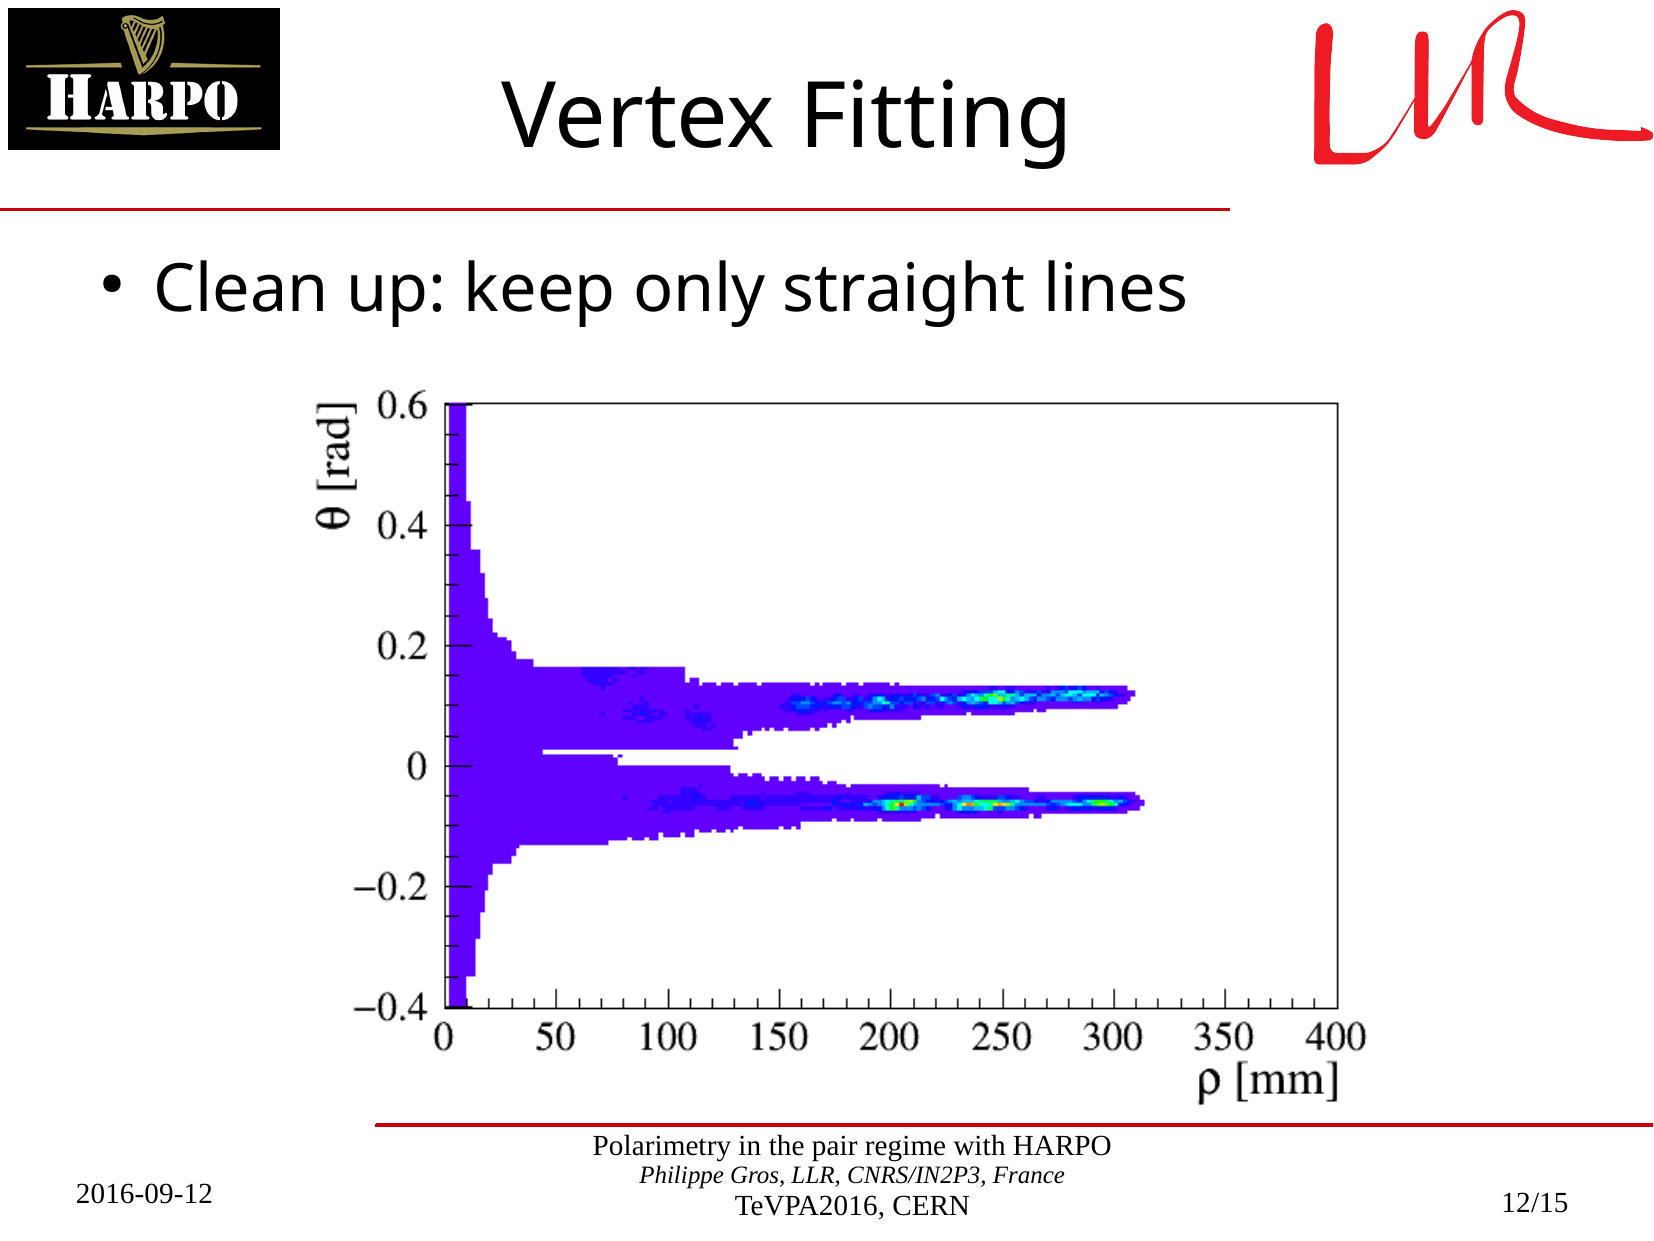

# Vertex Fitting
Clean up: keep only straight lines
2016-09-12
12